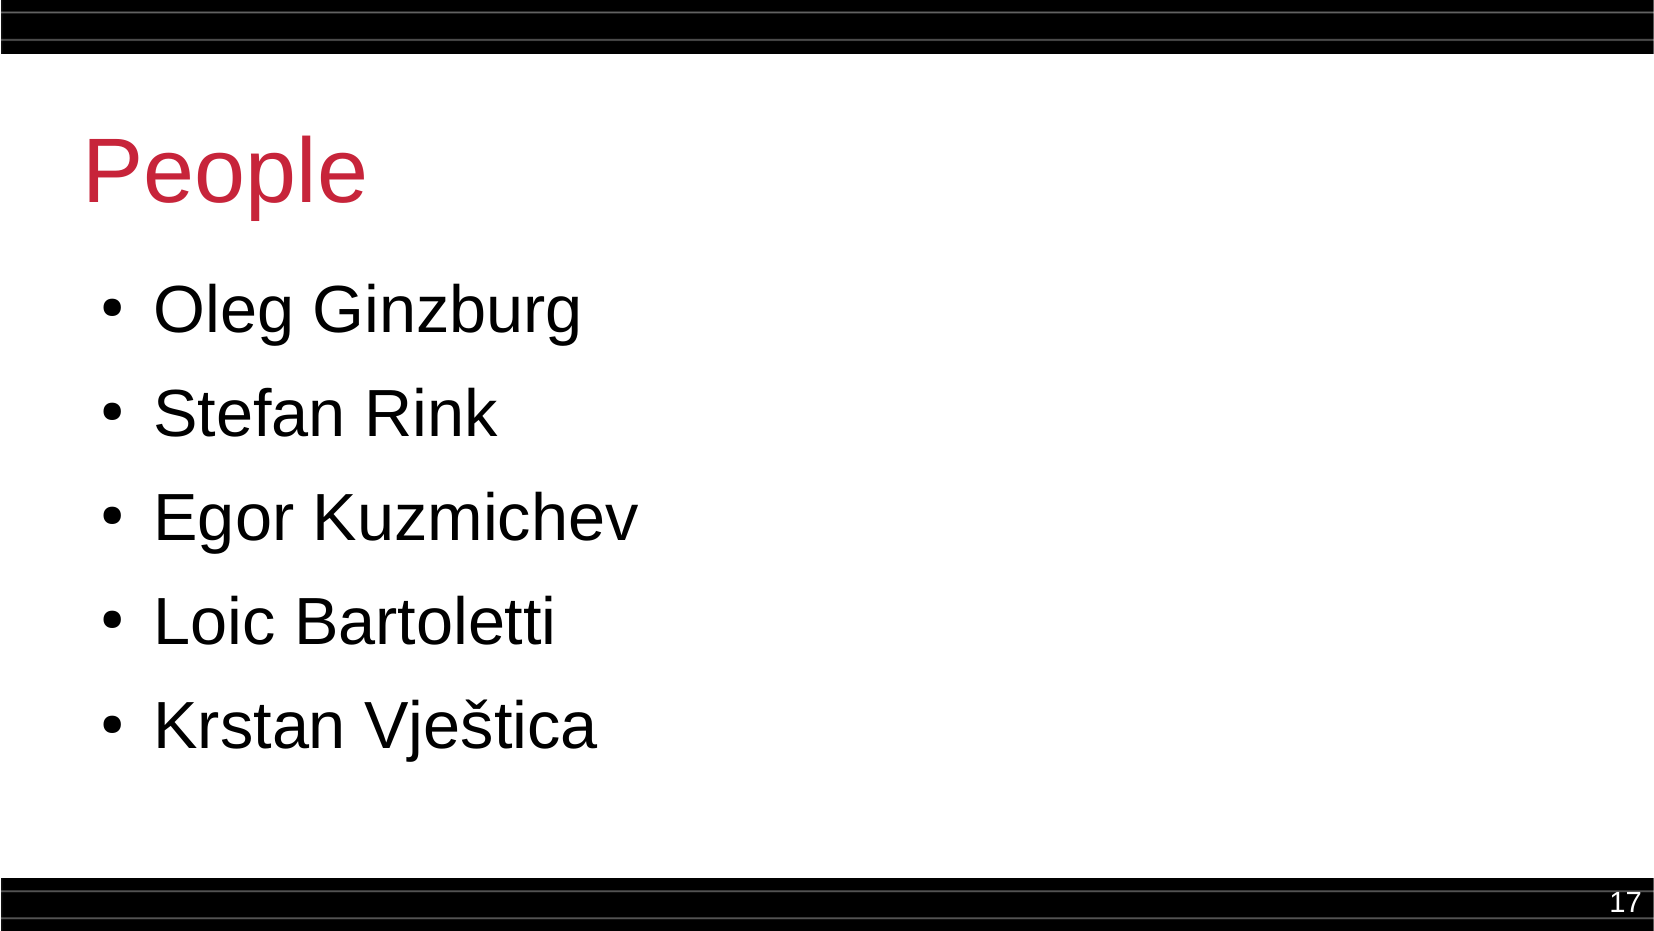

# People
Oleg Ginzburg
Stefan Rink
Egor Kuzmichev
Loic Bartoletti
Krstan Vještica